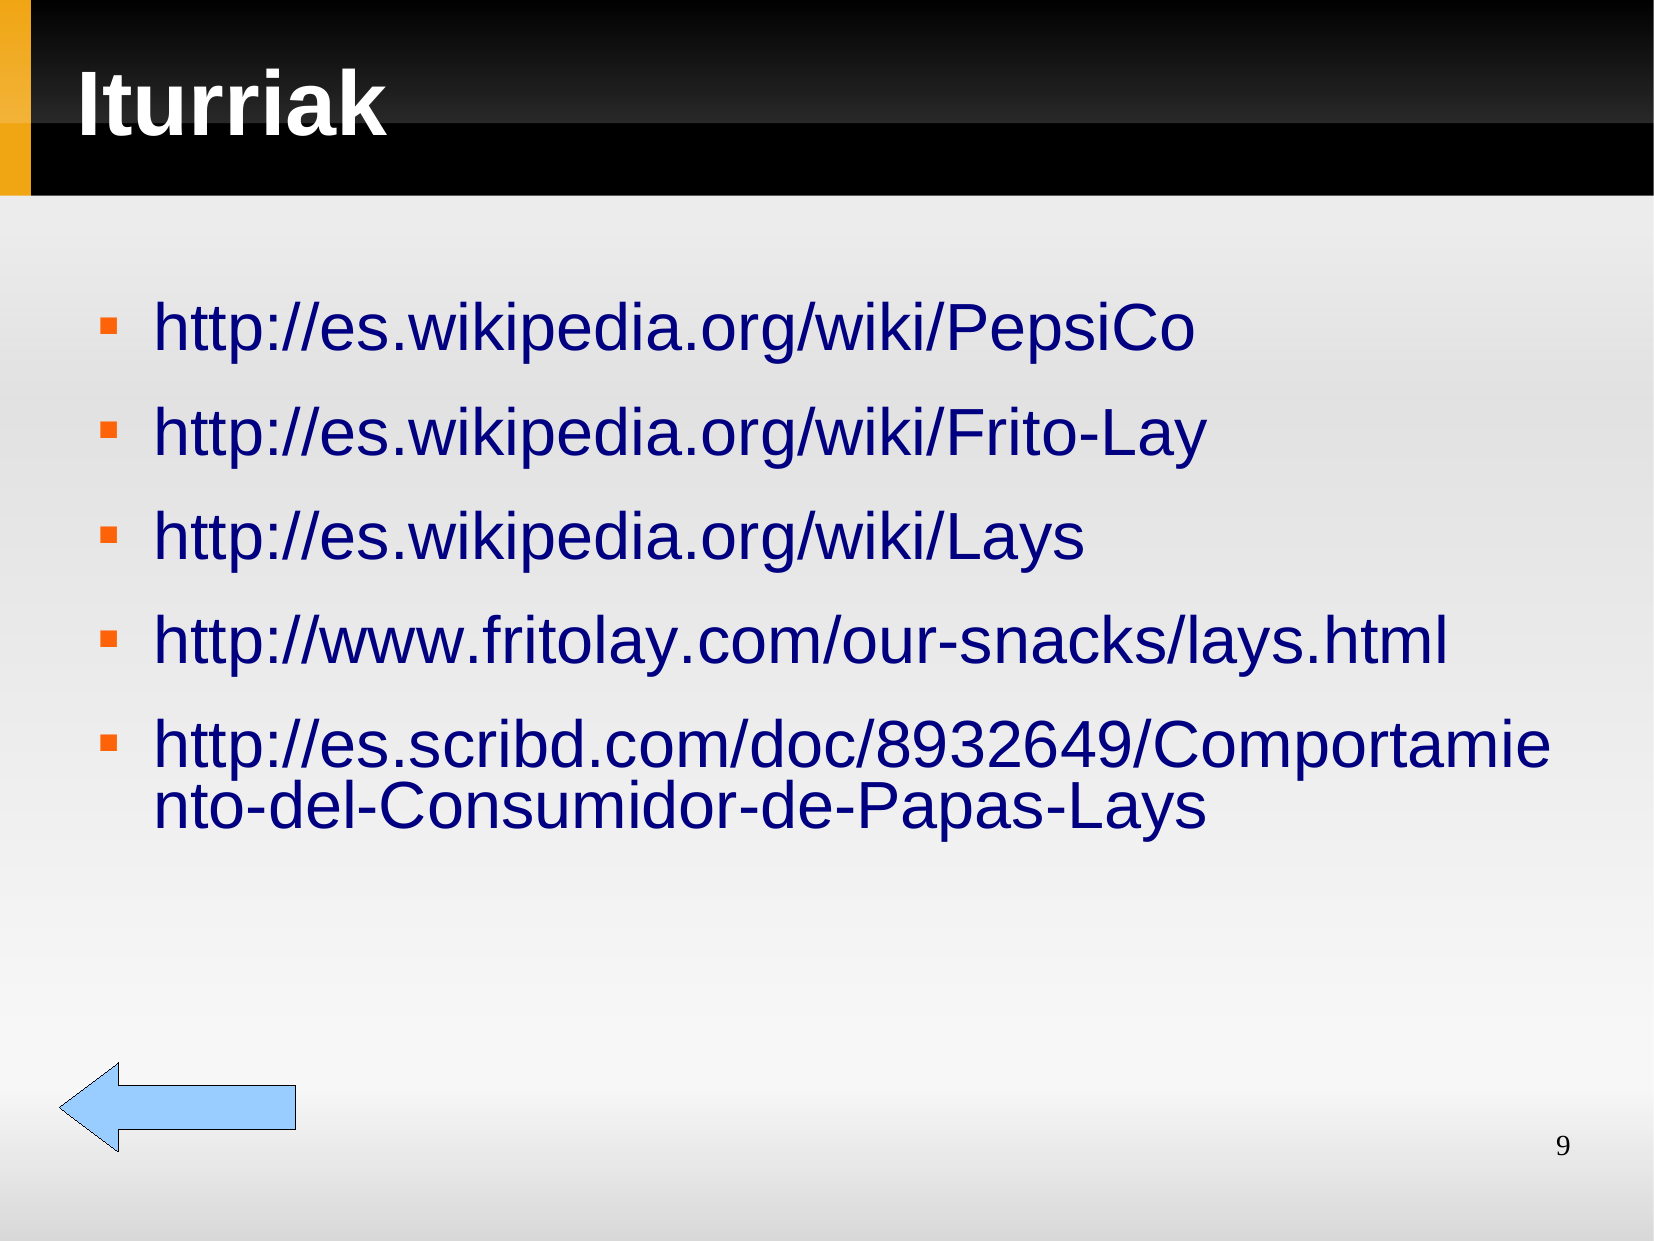

# Iturriak
http://es.wikipedia.org/wiki/PepsiCo
http://es.wikipedia.org/wiki/Frito-Lay
http://es.wikipedia.org/wiki/Lays
http://www.fritolay.com/our-snacks/lays.html
http://es.scribd.com/doc/8932649/Comportamiento-del-Consumidor-de-Papas-Lays
9